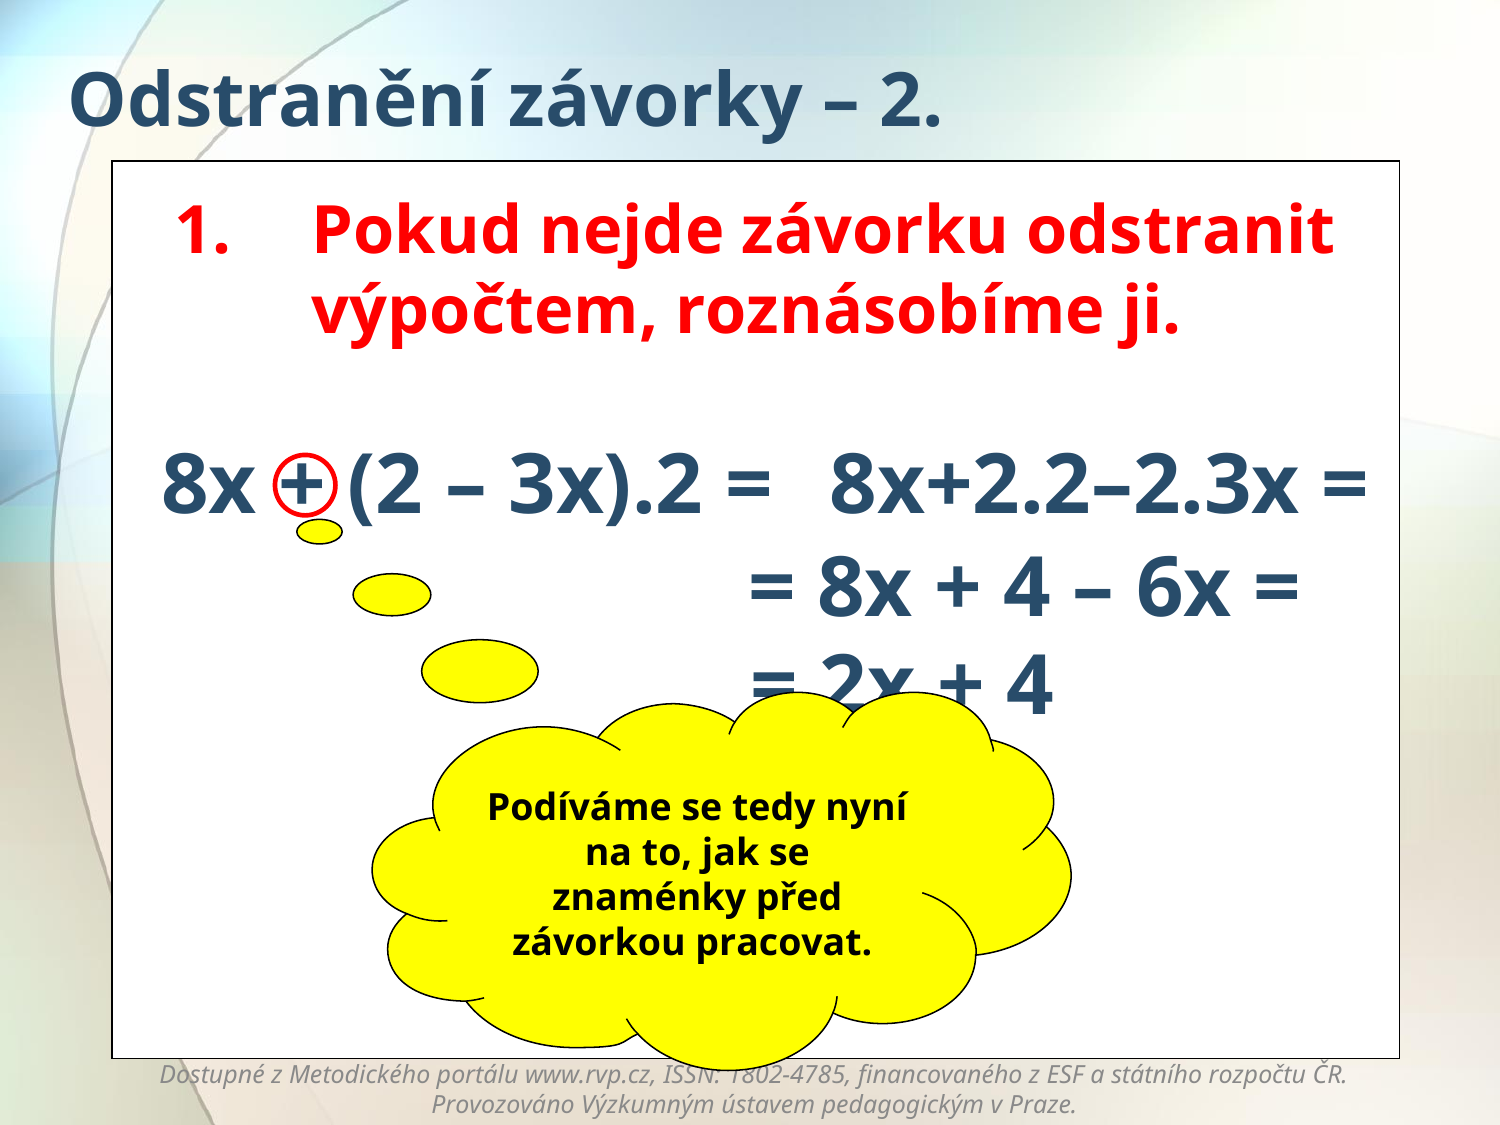

Odstranění závorky – 2.
Pokud nejde závorku odstranit výpočtem, roznásobíme ji.
8x + (2 – 3x).2 =
8x+2.2–2.3x =
= 8x + 4 – 6x =
= 2x + 4
Podíváme se tedy nyní na to, jak se znaménky před závorkou pracovat.